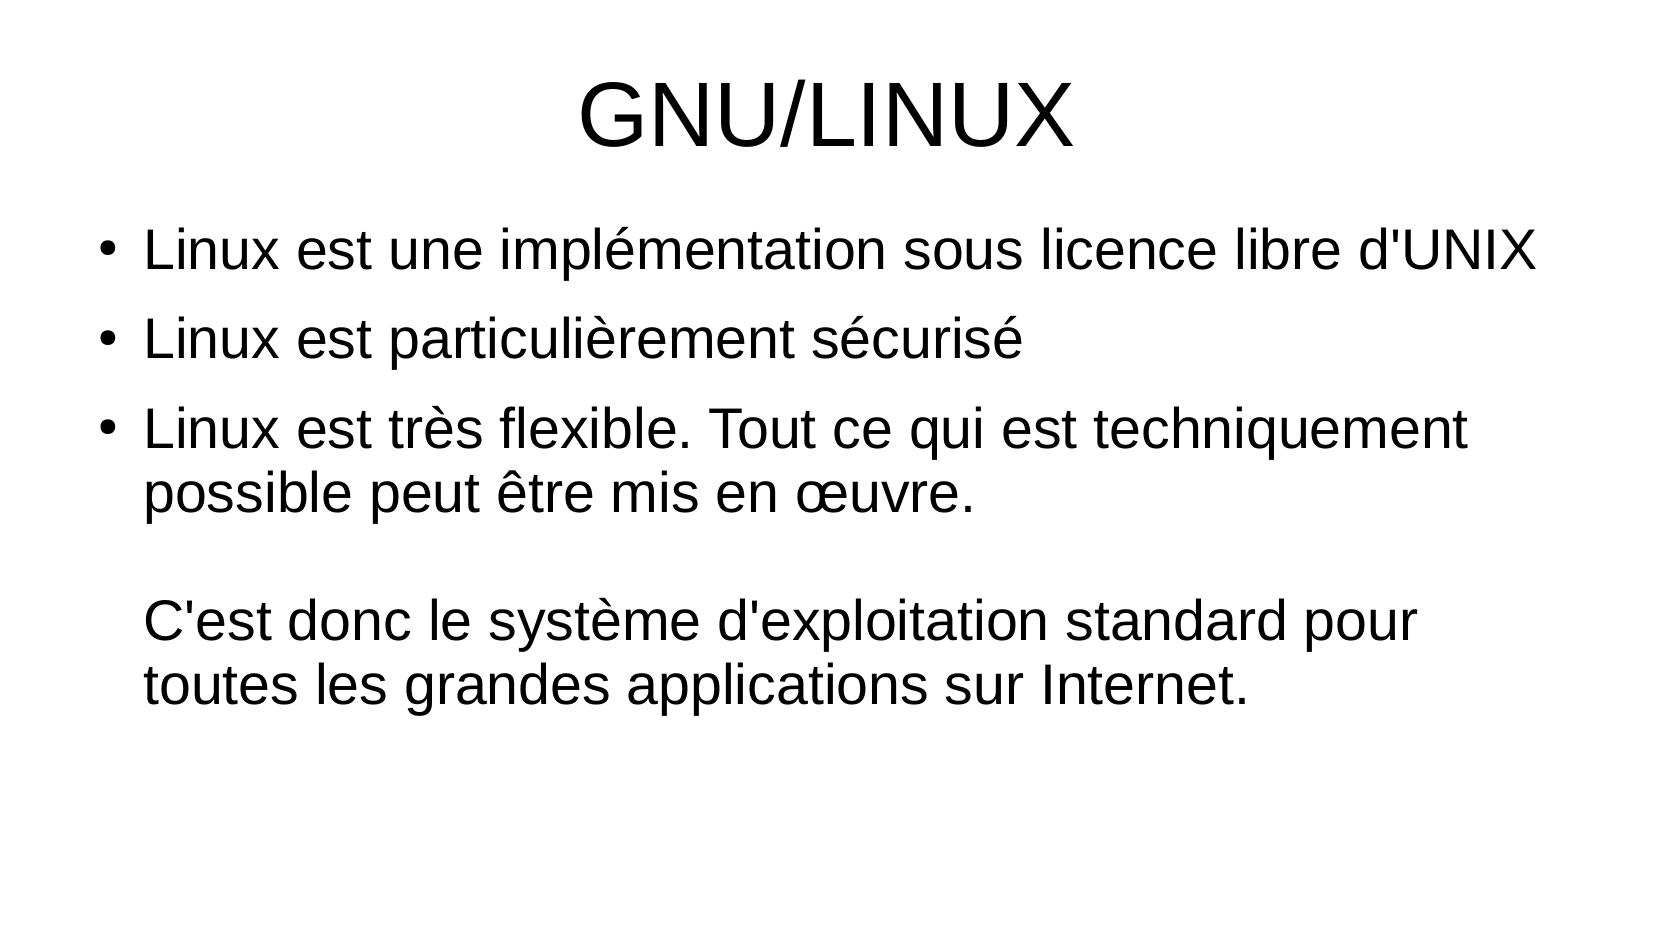

# GNU/LINUX
Linux est une implémentation sous licence libre d'UNIX
Linux est particulièrement sécurisé
Linux est très flexible. Tout ce qui est techniquement possible peut être mis en œuvre.
C'est donc le système d'exploitation standard pour toutes les grandes applications sur Internet.